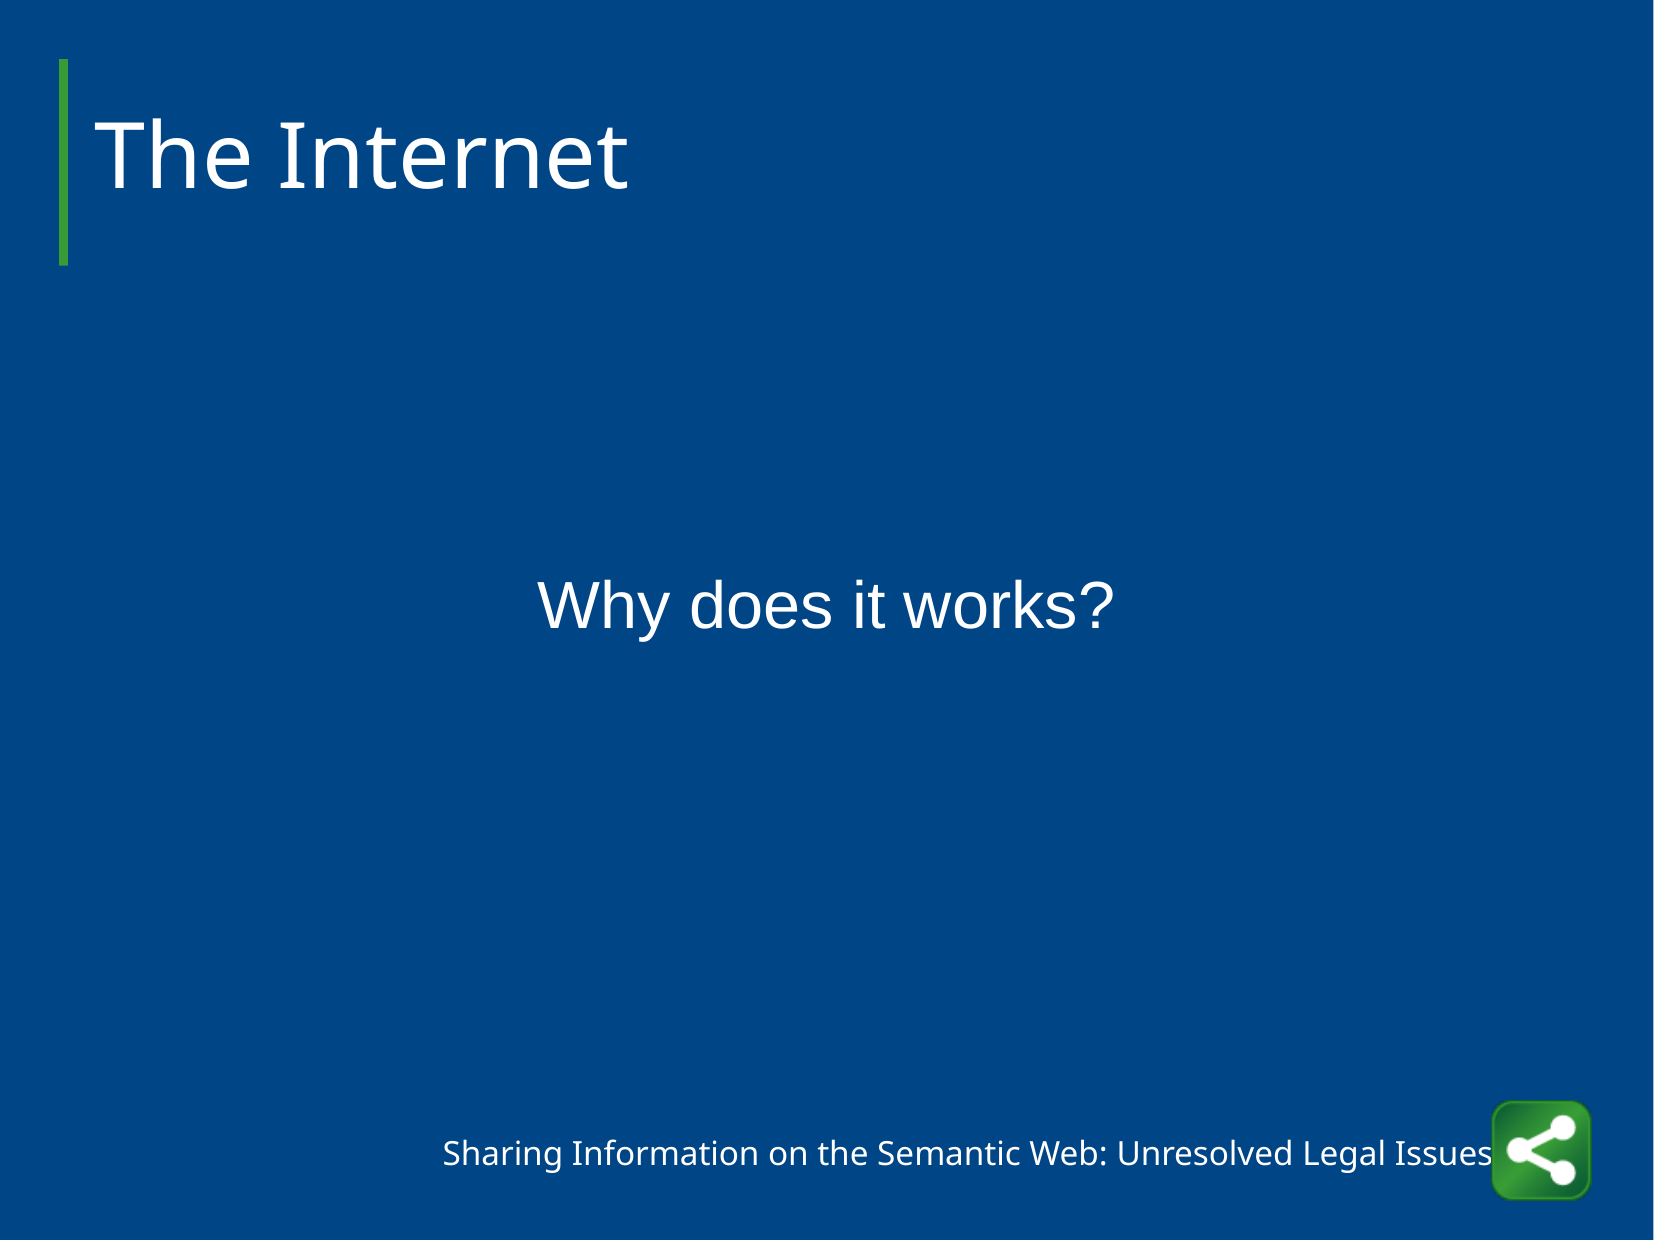

# The Internet
Why does it works?